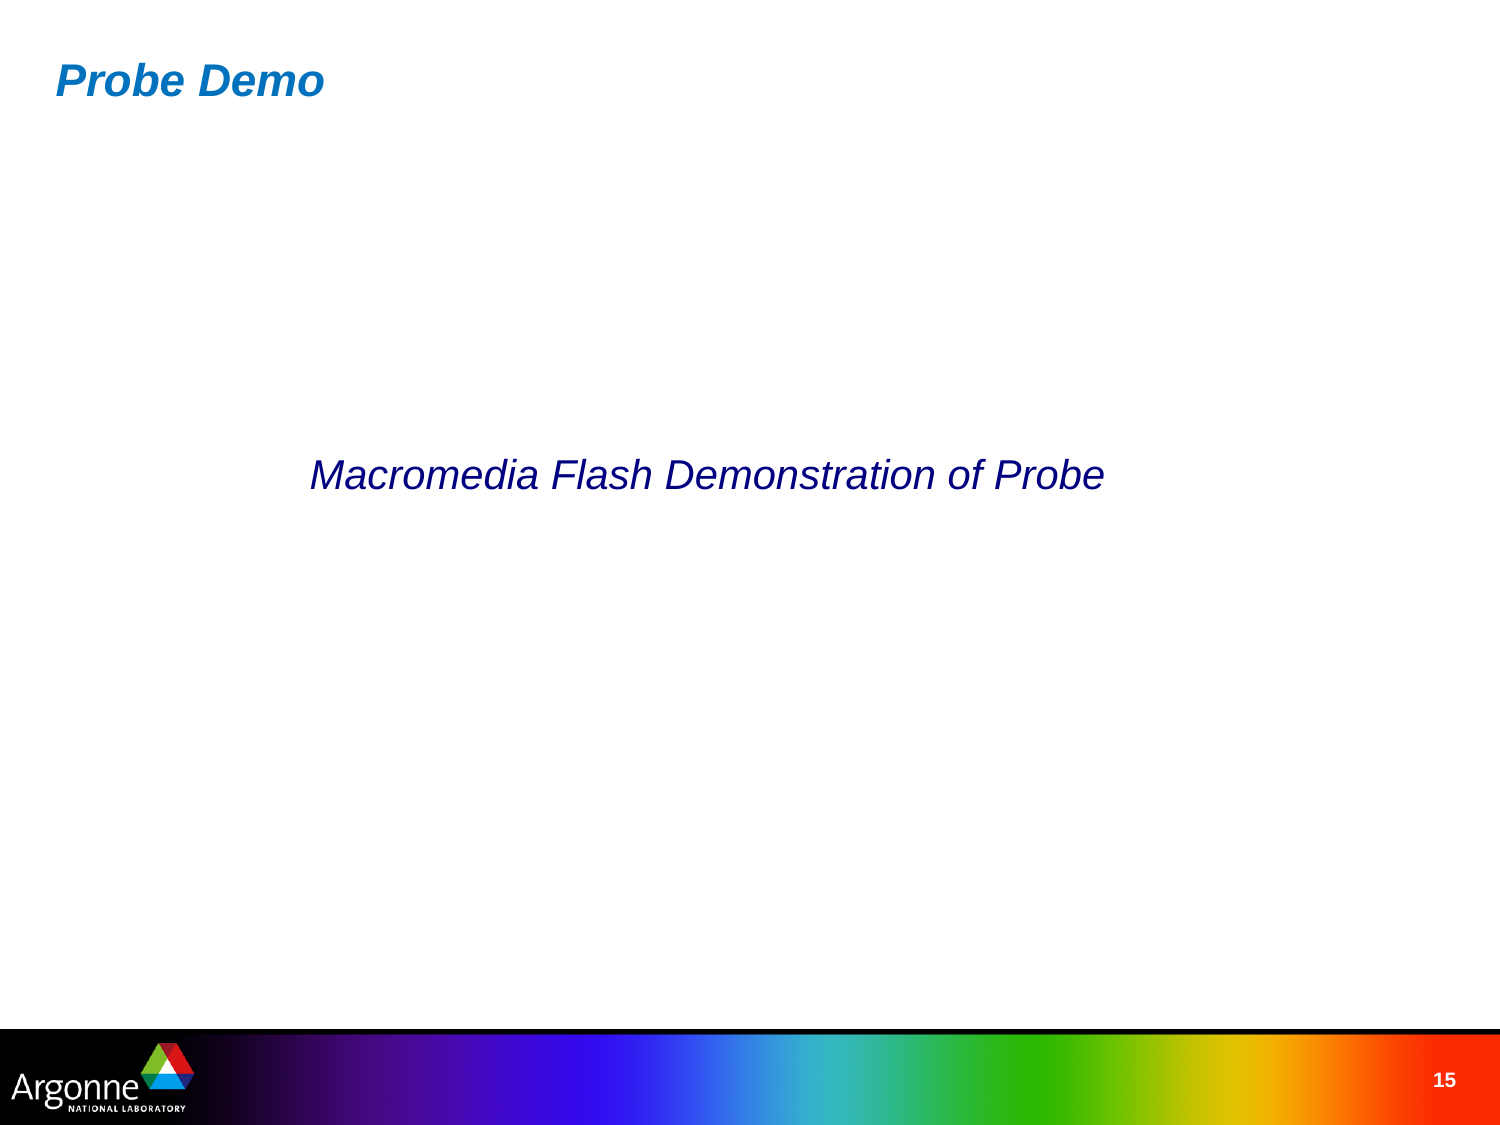

# Probe Demo
Macromedia Flash Demonstration of Probe
15